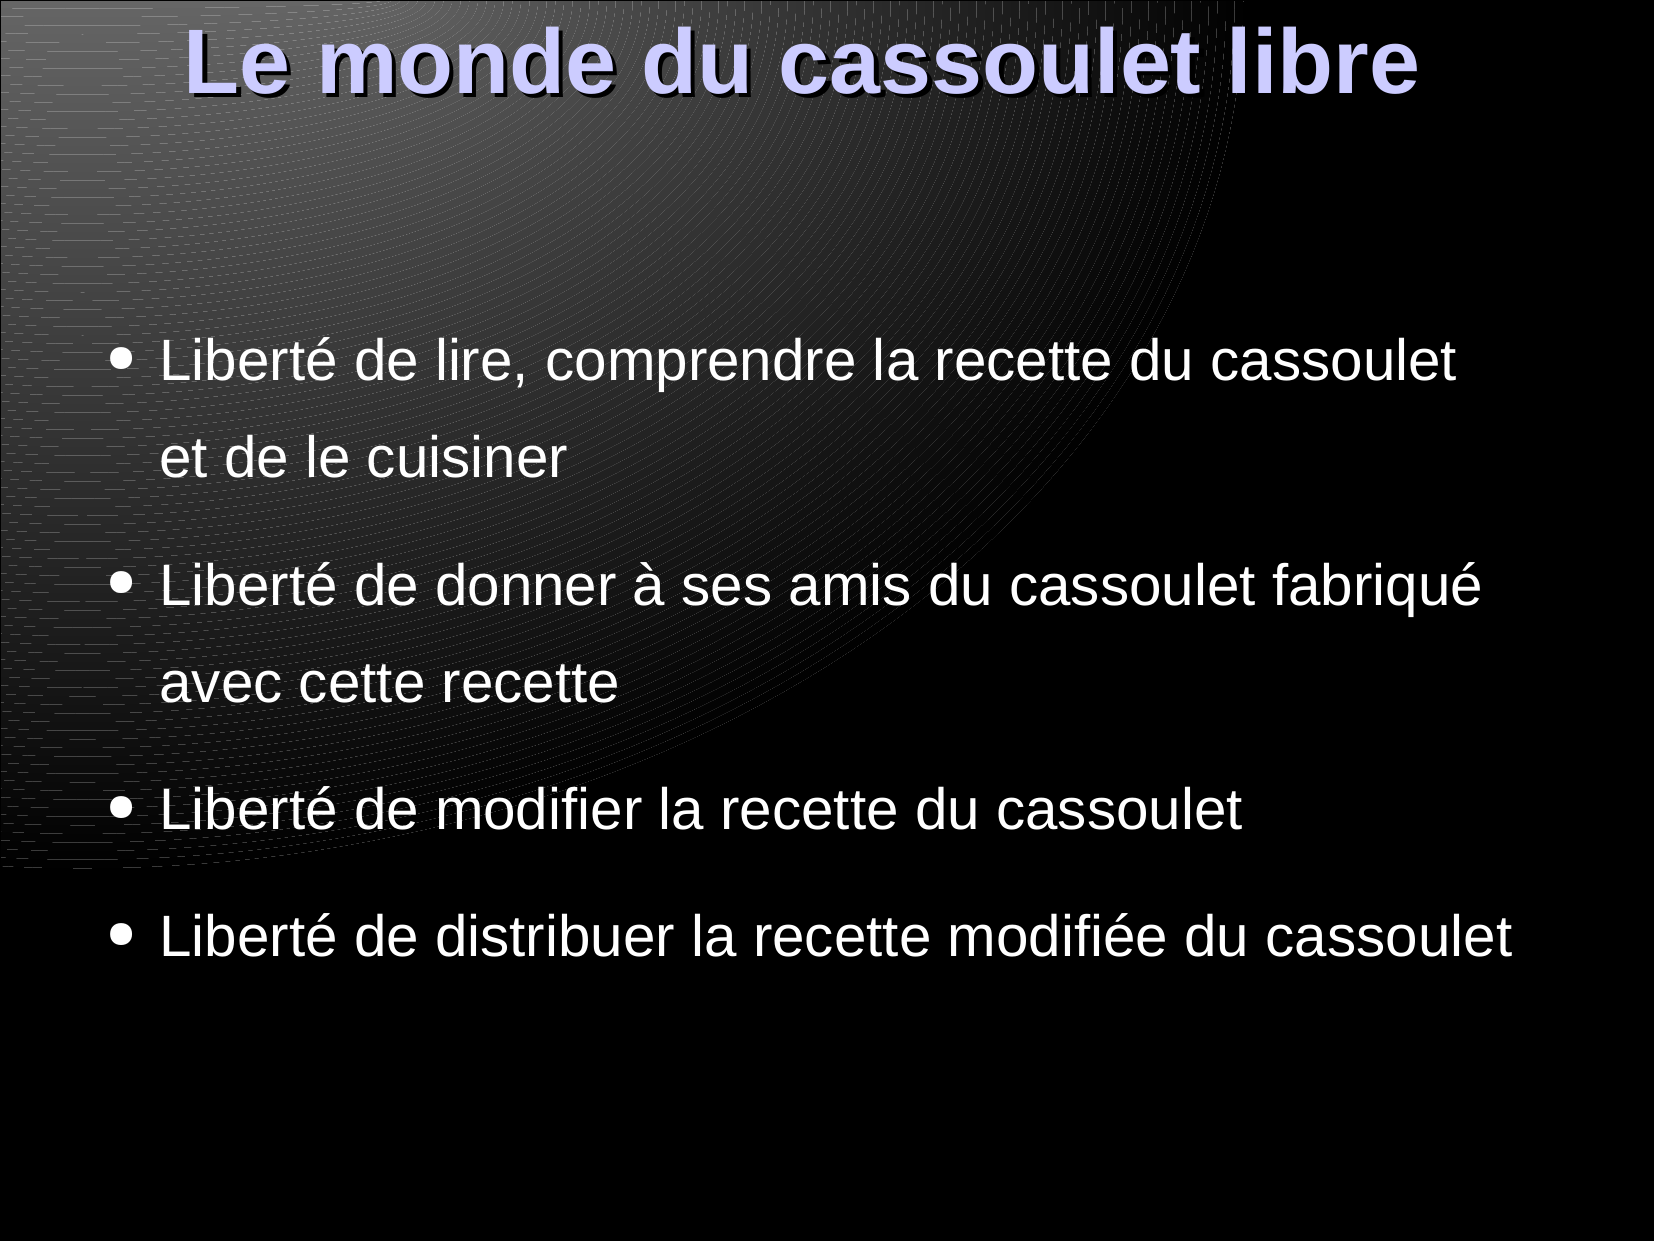

# Le monde du cassoulet libre
Liberté de lire, comprendre la recette du cassoulet et de le cuisiner
Liberté de donner à ses amis du cassoulet fabriqué avec cette recette
Liberté de modifier la recette du cassoulet
Liberté de distribuer la recette modifiée du cassoulet